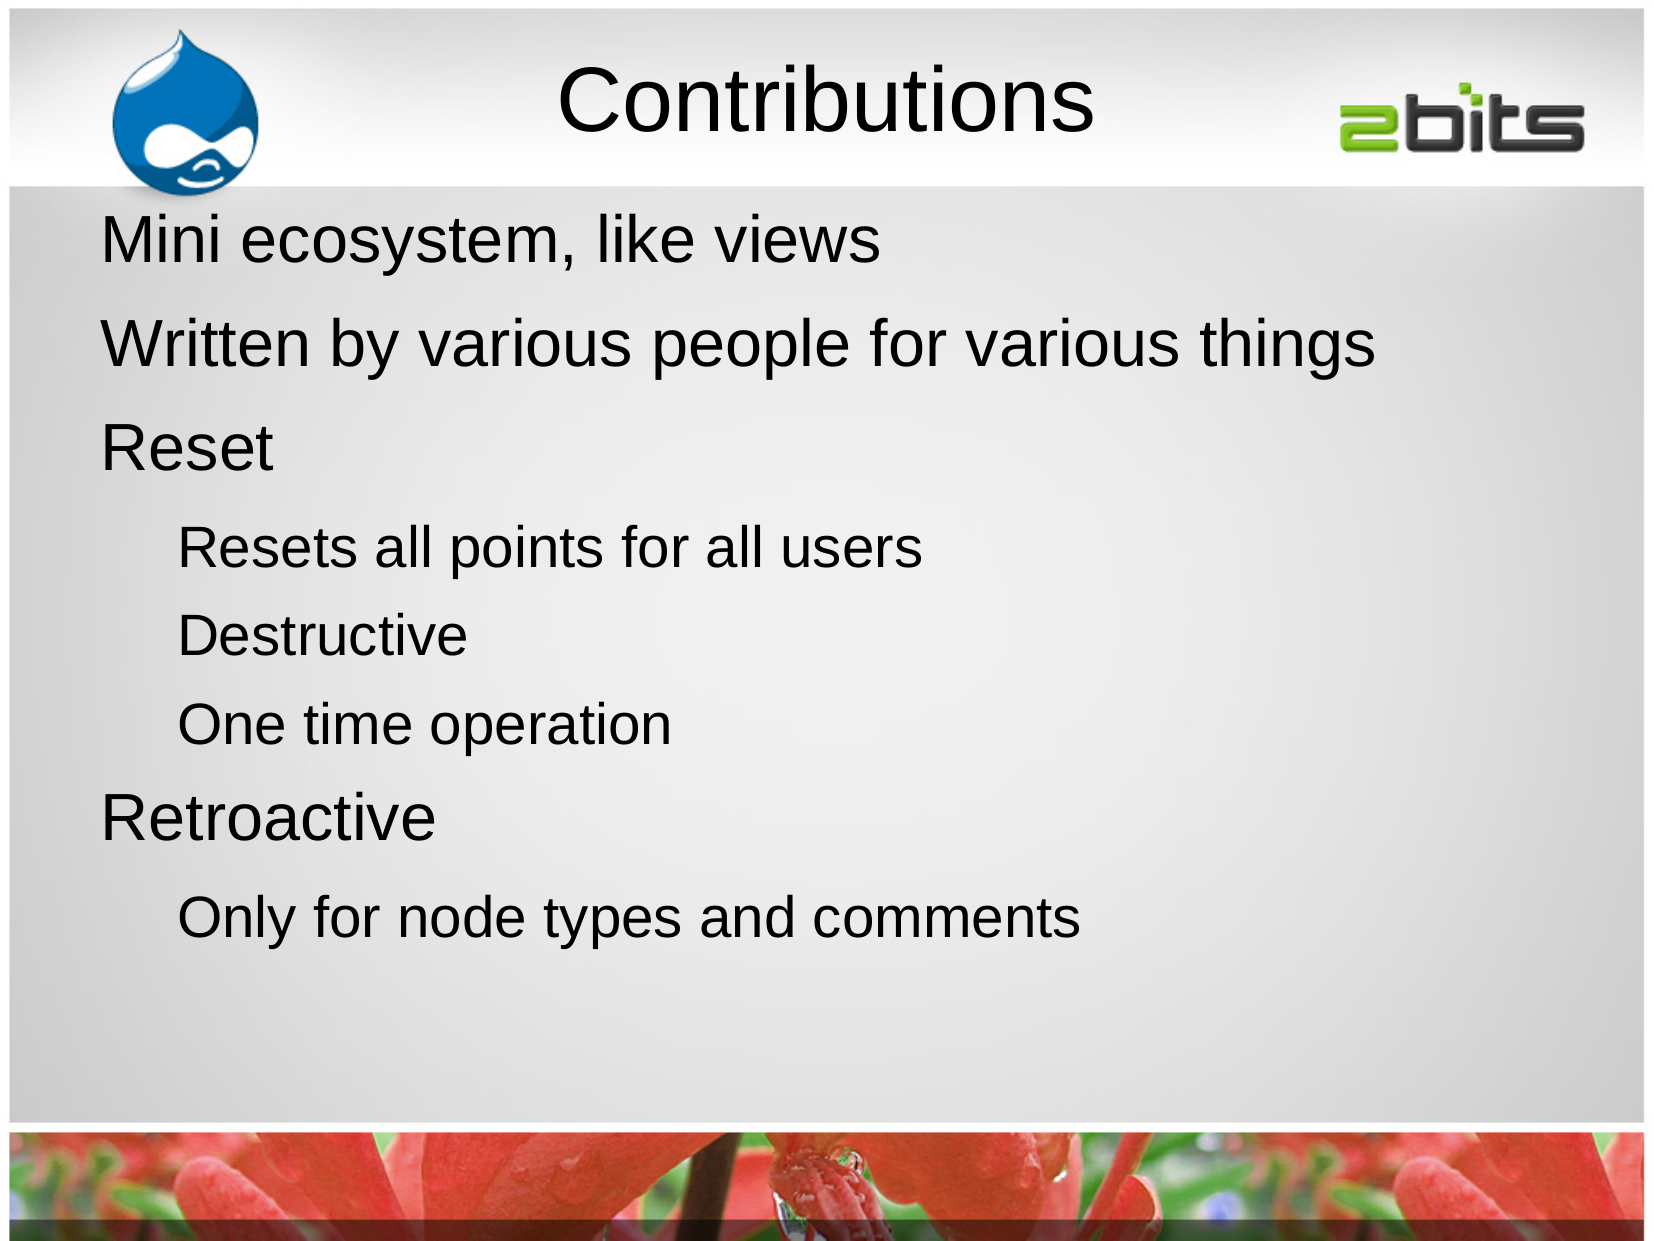

# Contributions
Mini ecosystem, like views
Written by various people for various things
Reset
Resets all points for all users
Destructive
One time operation
Retroactive
Only for node types and comments